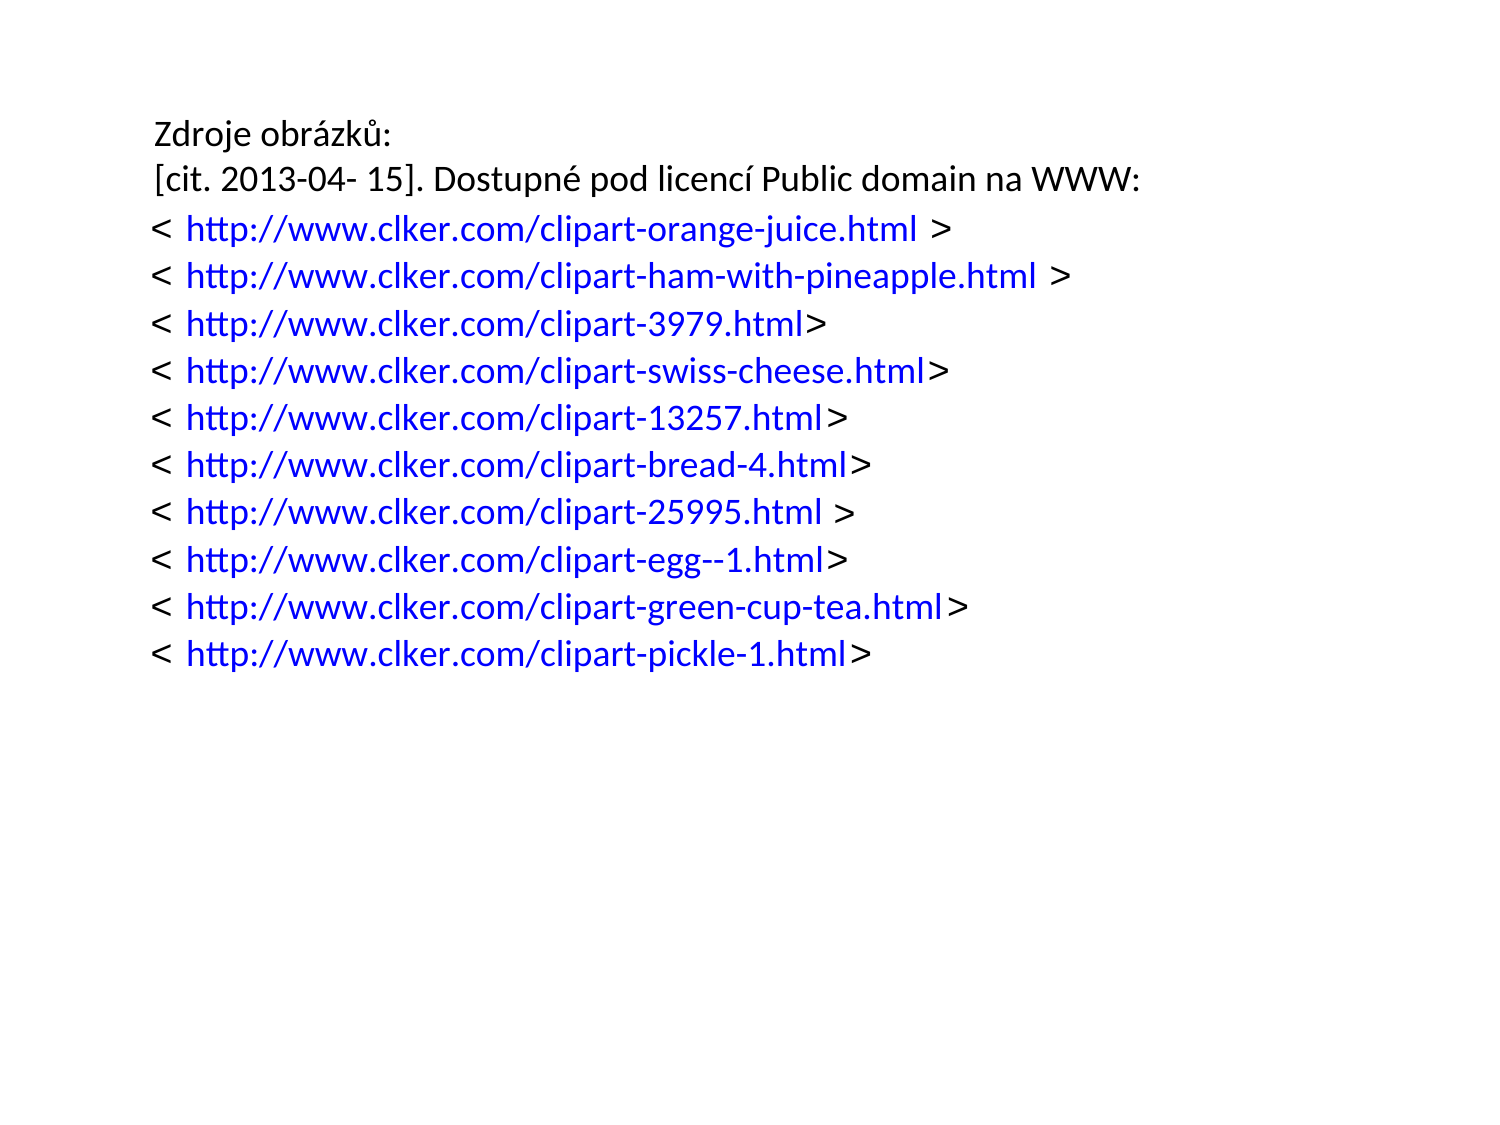

Zdroje obrázků:
[cit. 2013-04- 15]. Dostupné pod licencí Public domain na WWW:
<
http://www.clker.com/clipart-orange-juice.html
>
<
http://www.clker.com/clipart-ham-with-pineapple.html
>
<
http://www.clker.com/clipart-3979.html
>
<
http://www.clker.com/clipart-swiss-cheese.html
>
<
http://www.clker.com/clipart-13257.html
>
<
http://www.clker.com/clipart-bread-4.html
>
<
http://www.clker.com/clipart-25995.html
>
<
http://www.clker.com/clipart-egg--1.html
>
<
http://www.clker.com/clipart-green-cup-tea.html
>
<
http://www.clker.com/clipart-pickle-1.html
>